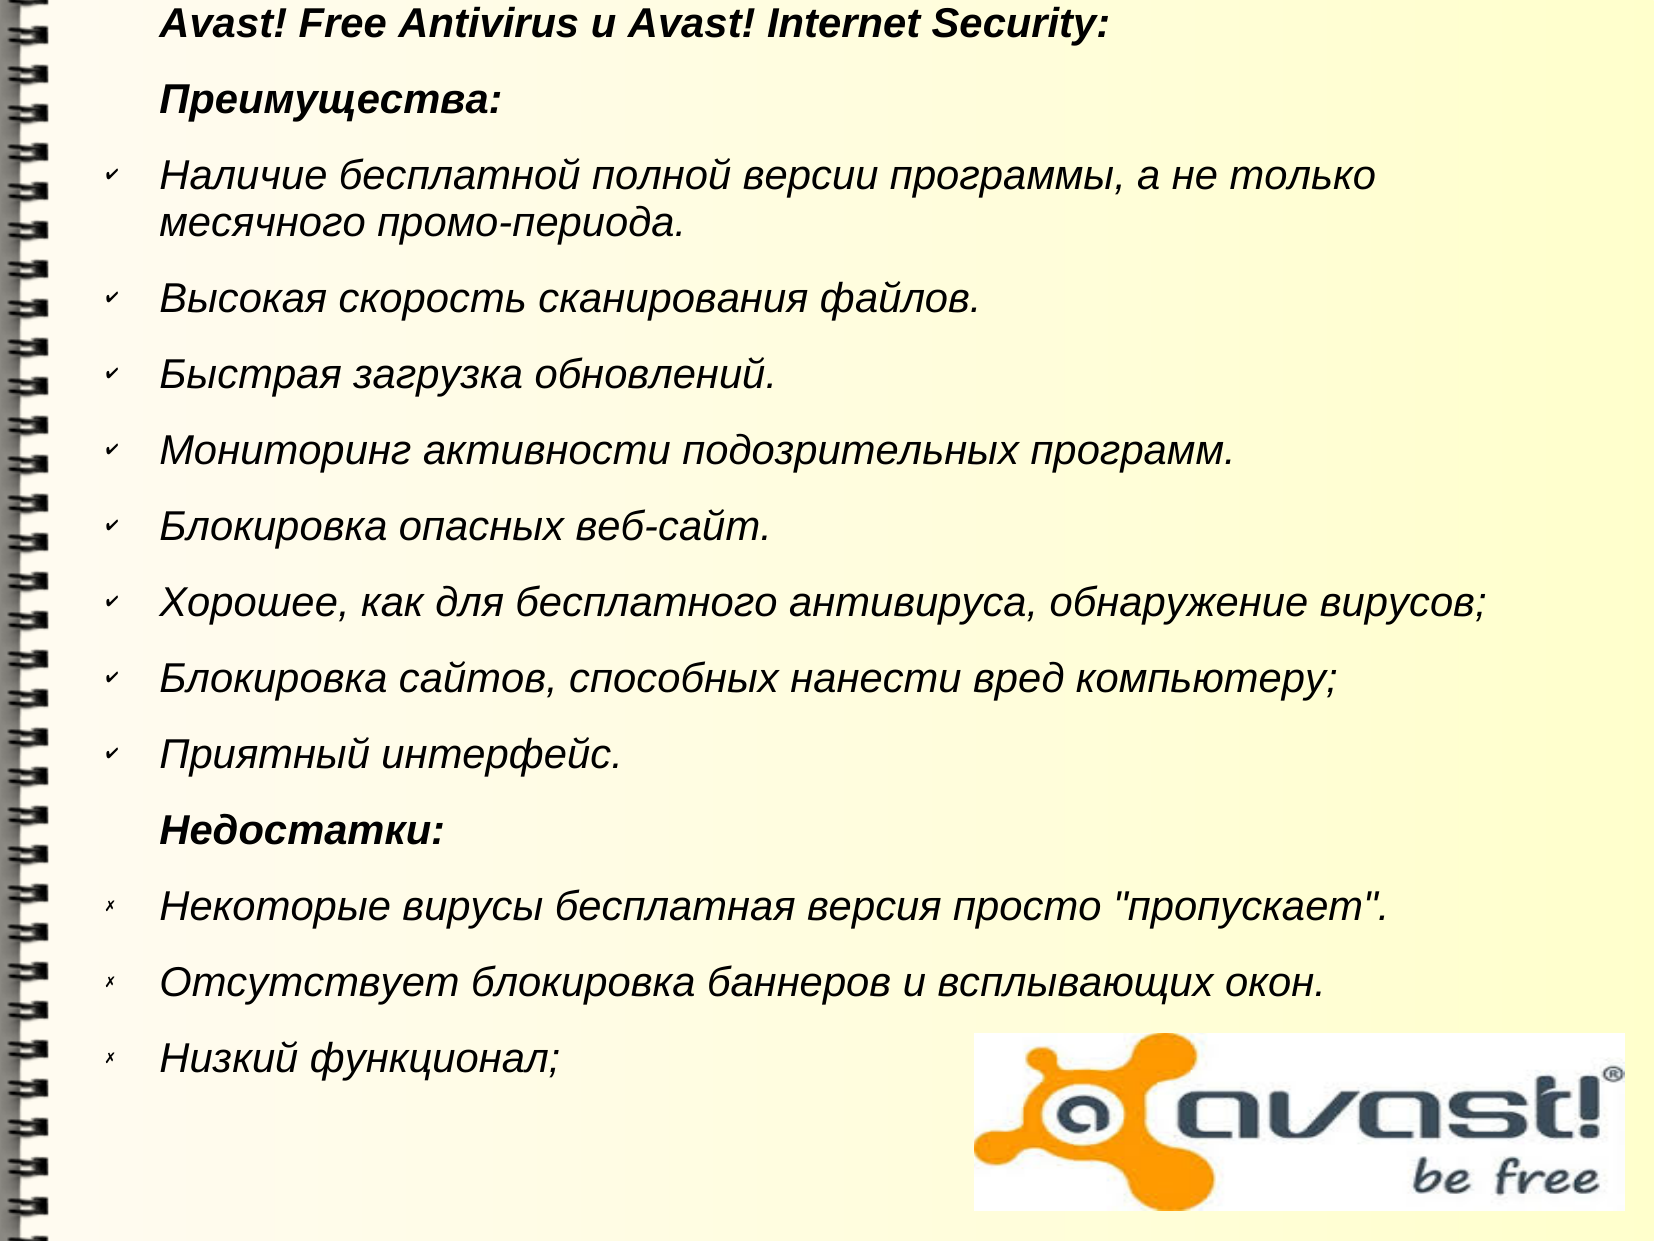

# Аvast! Free Antivirus и Аvast! Internet Security:
Преимущества:
Наличие бесплатной полной версии программы, а не только месячного промо-периода.
Высокая скорость сканирования файлов.
Быстрая загрузка обновлений.
Мониторинг активности подозрительных программ.
Блокировка опасных веб-сайт.
Хорошее, как для бесплатного антивируса, обнаружение вирусов;
Блокировка сайтов, способных нанести вред компьютеру;
Приятный интерфейс.
Недостатки:
Некоторые вирусы бесплатная версия просто "пропускает".
Отсутствует блокировка баннеров и всплывающих окон.
Низкий функционал;